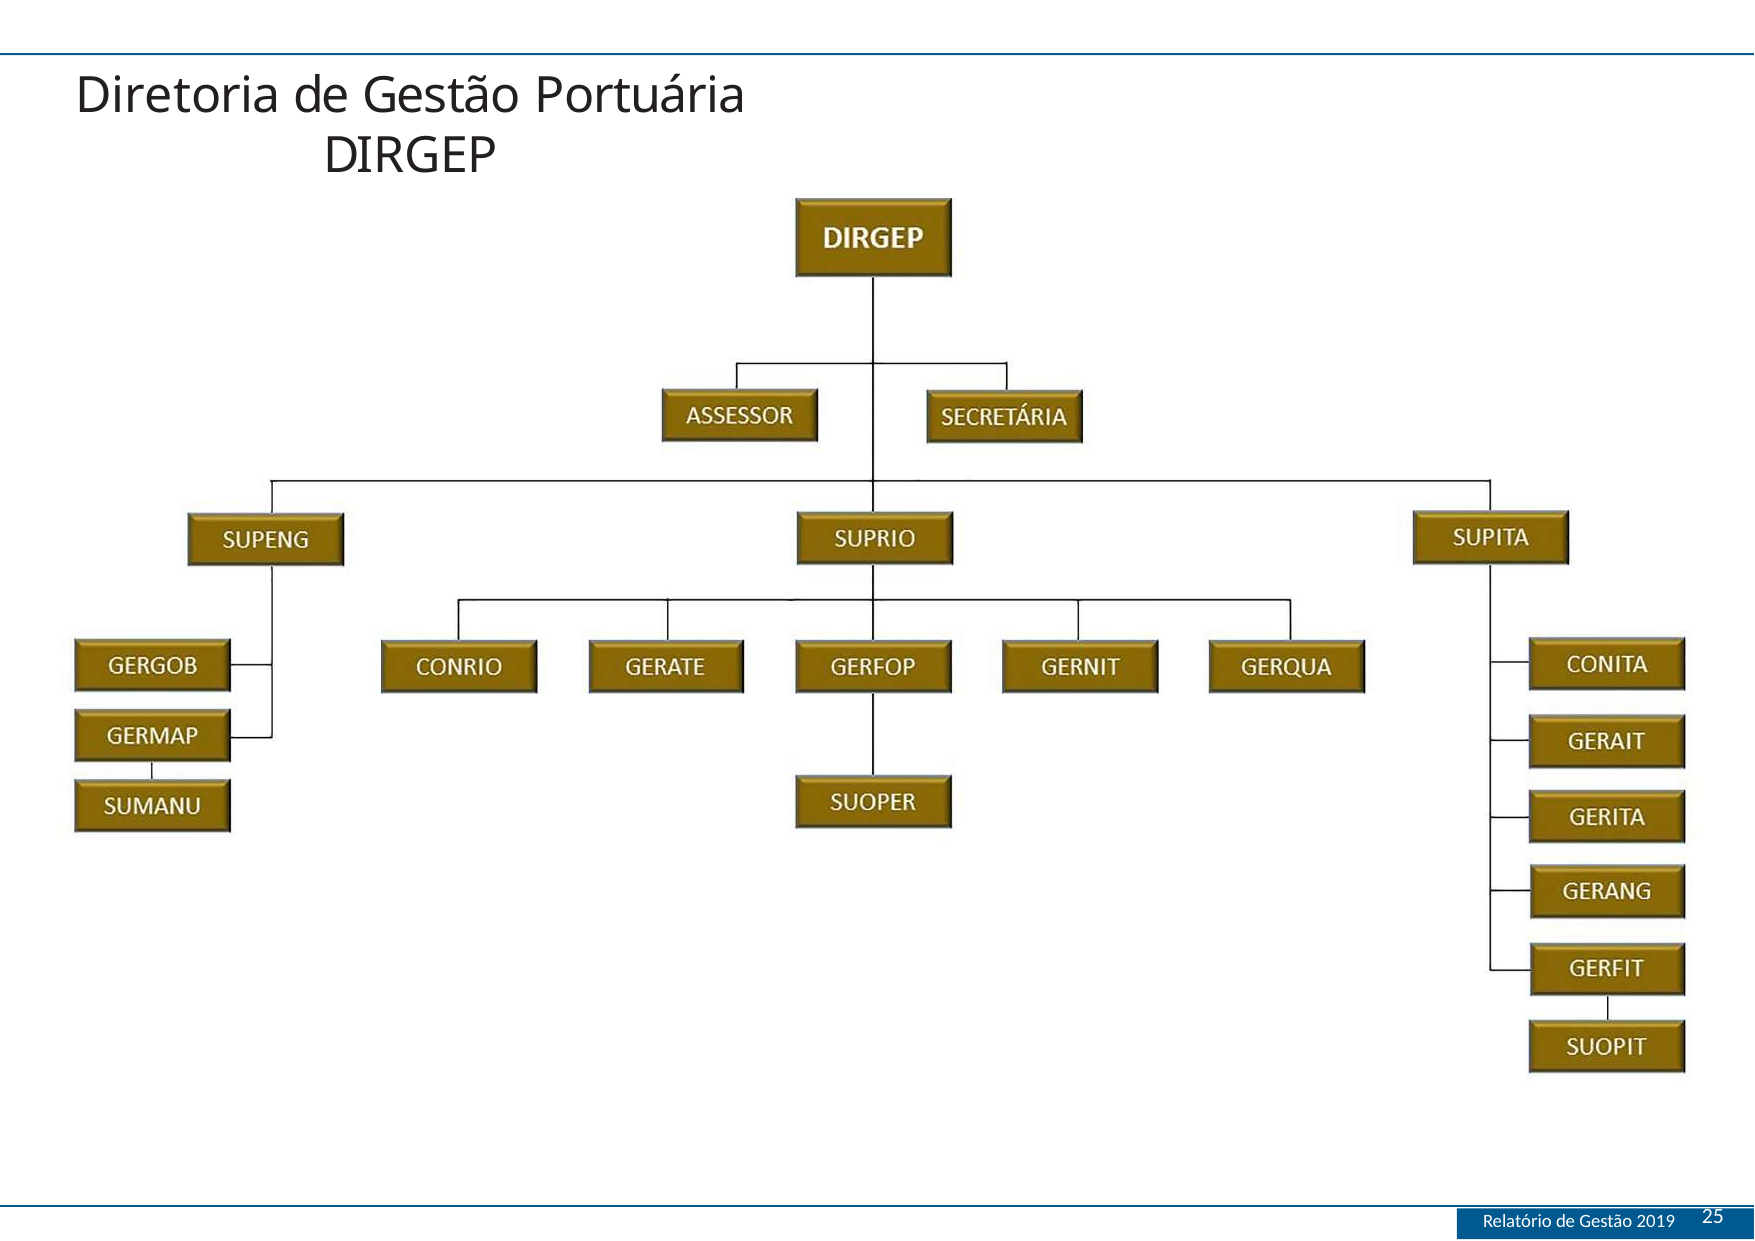

# Diretoria de Gestão Portuária DIRGEP
25
Relatório de Gestão 2019